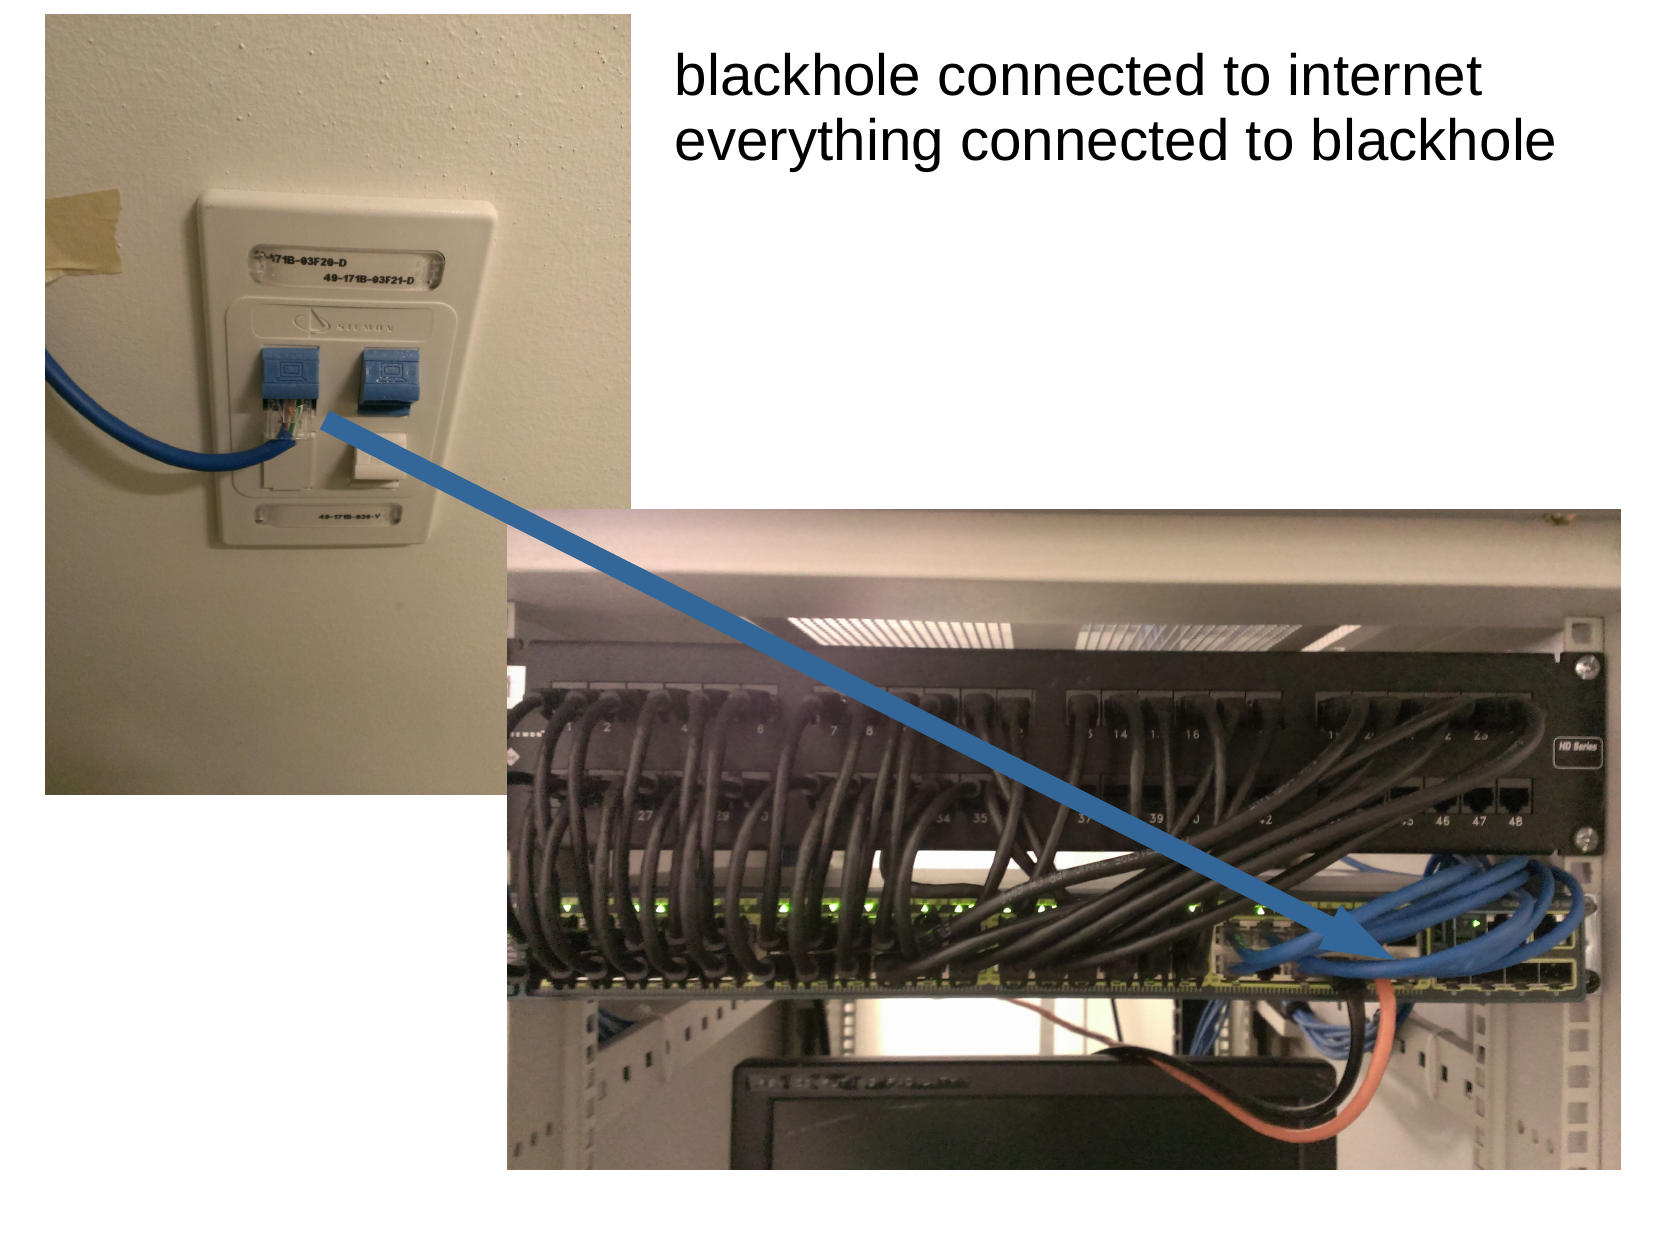

blackhole connected to internet
everything connected to blackhole